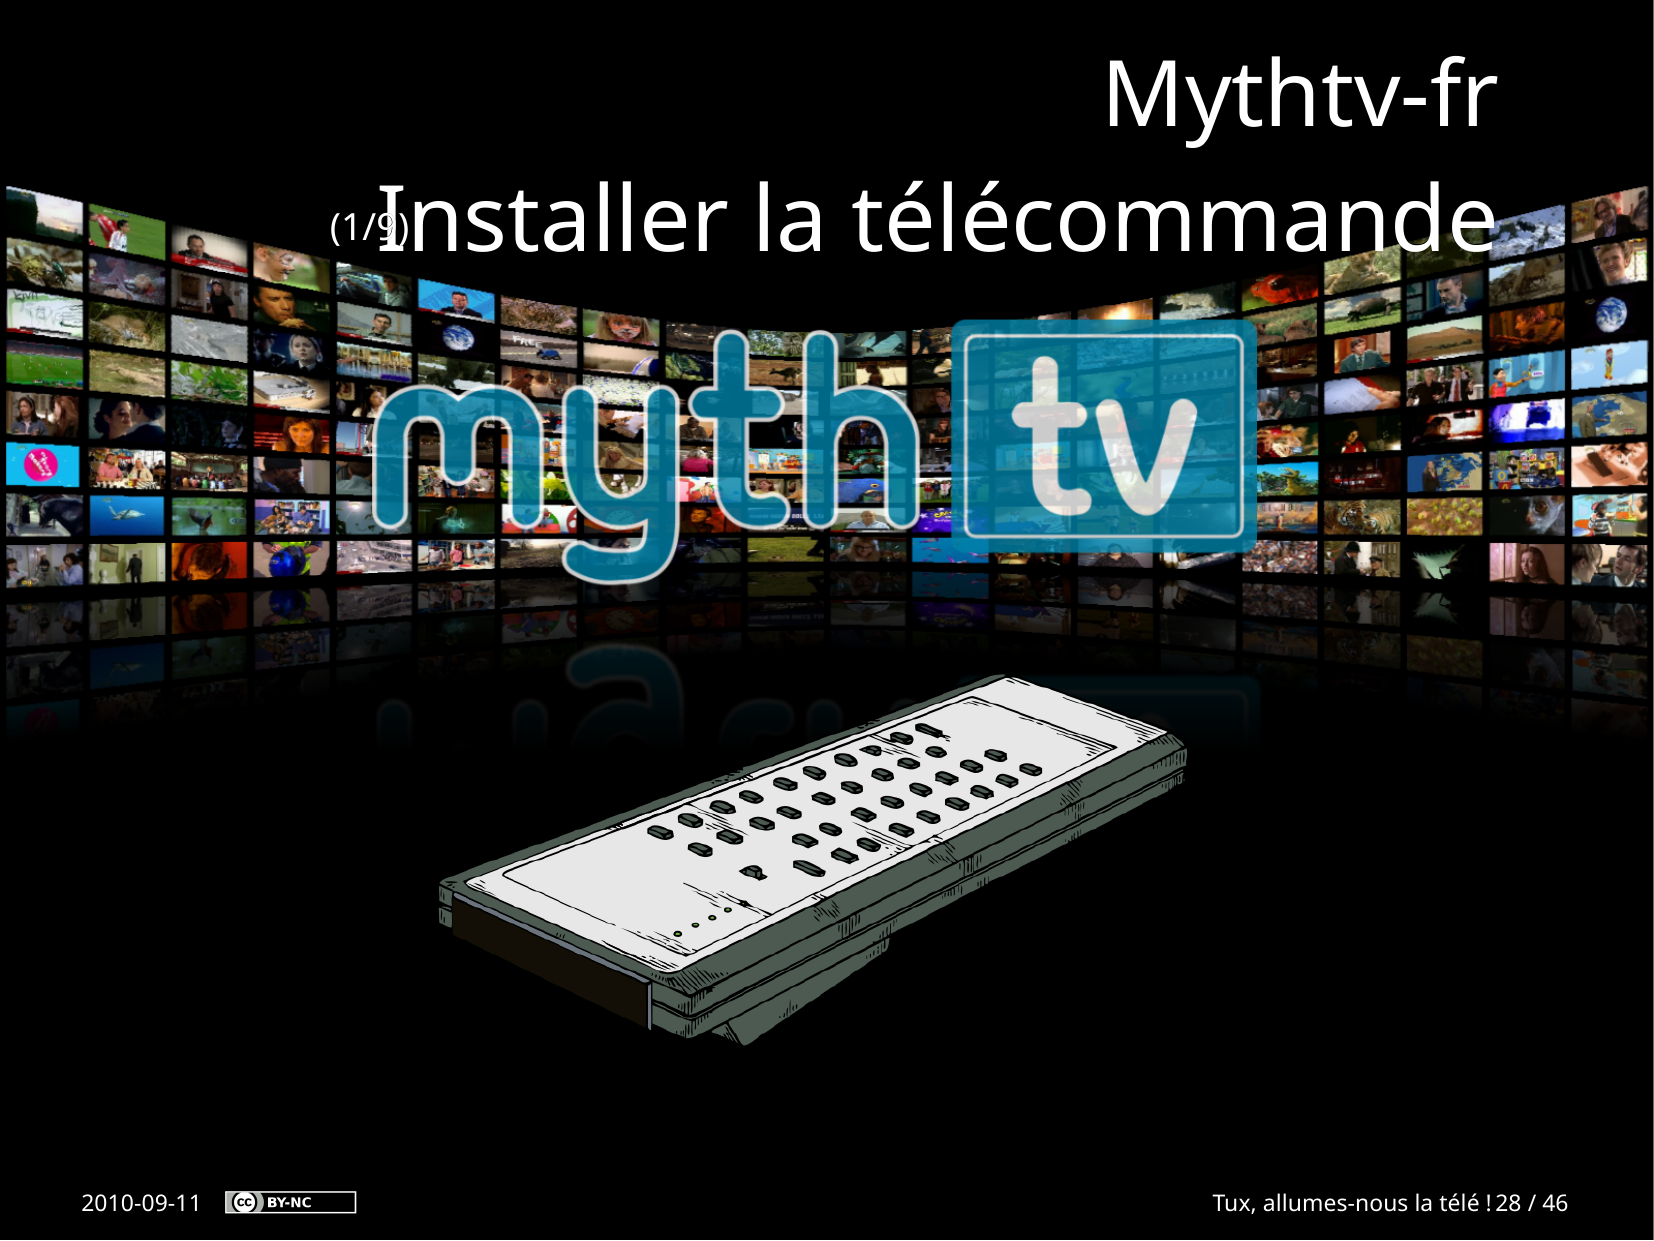

# Mythtv-fr Installer la télécommande
(1/9)
2010-09-11
Tux, allumes-nous la télé !
28